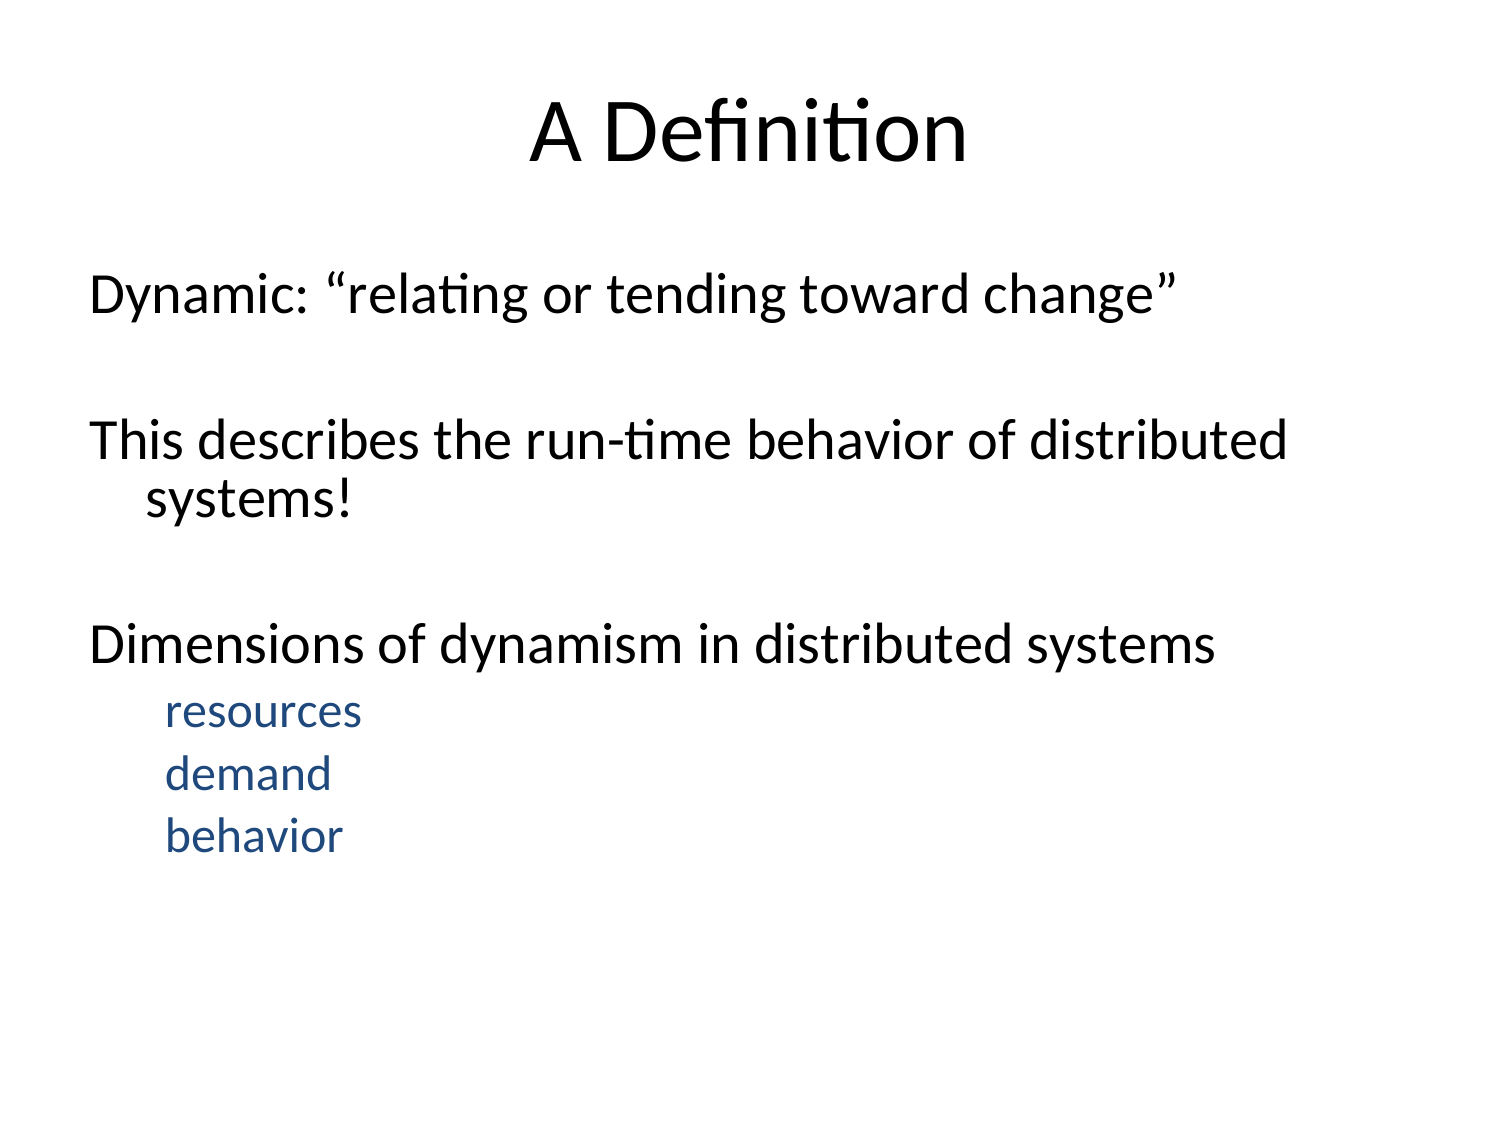

# A Definition
Dynamic: “relating or tending toward change”
This describes the run-time behavior of distributed systems!
Dimensions of dynamism in distributed systems
resources
demand
behavior